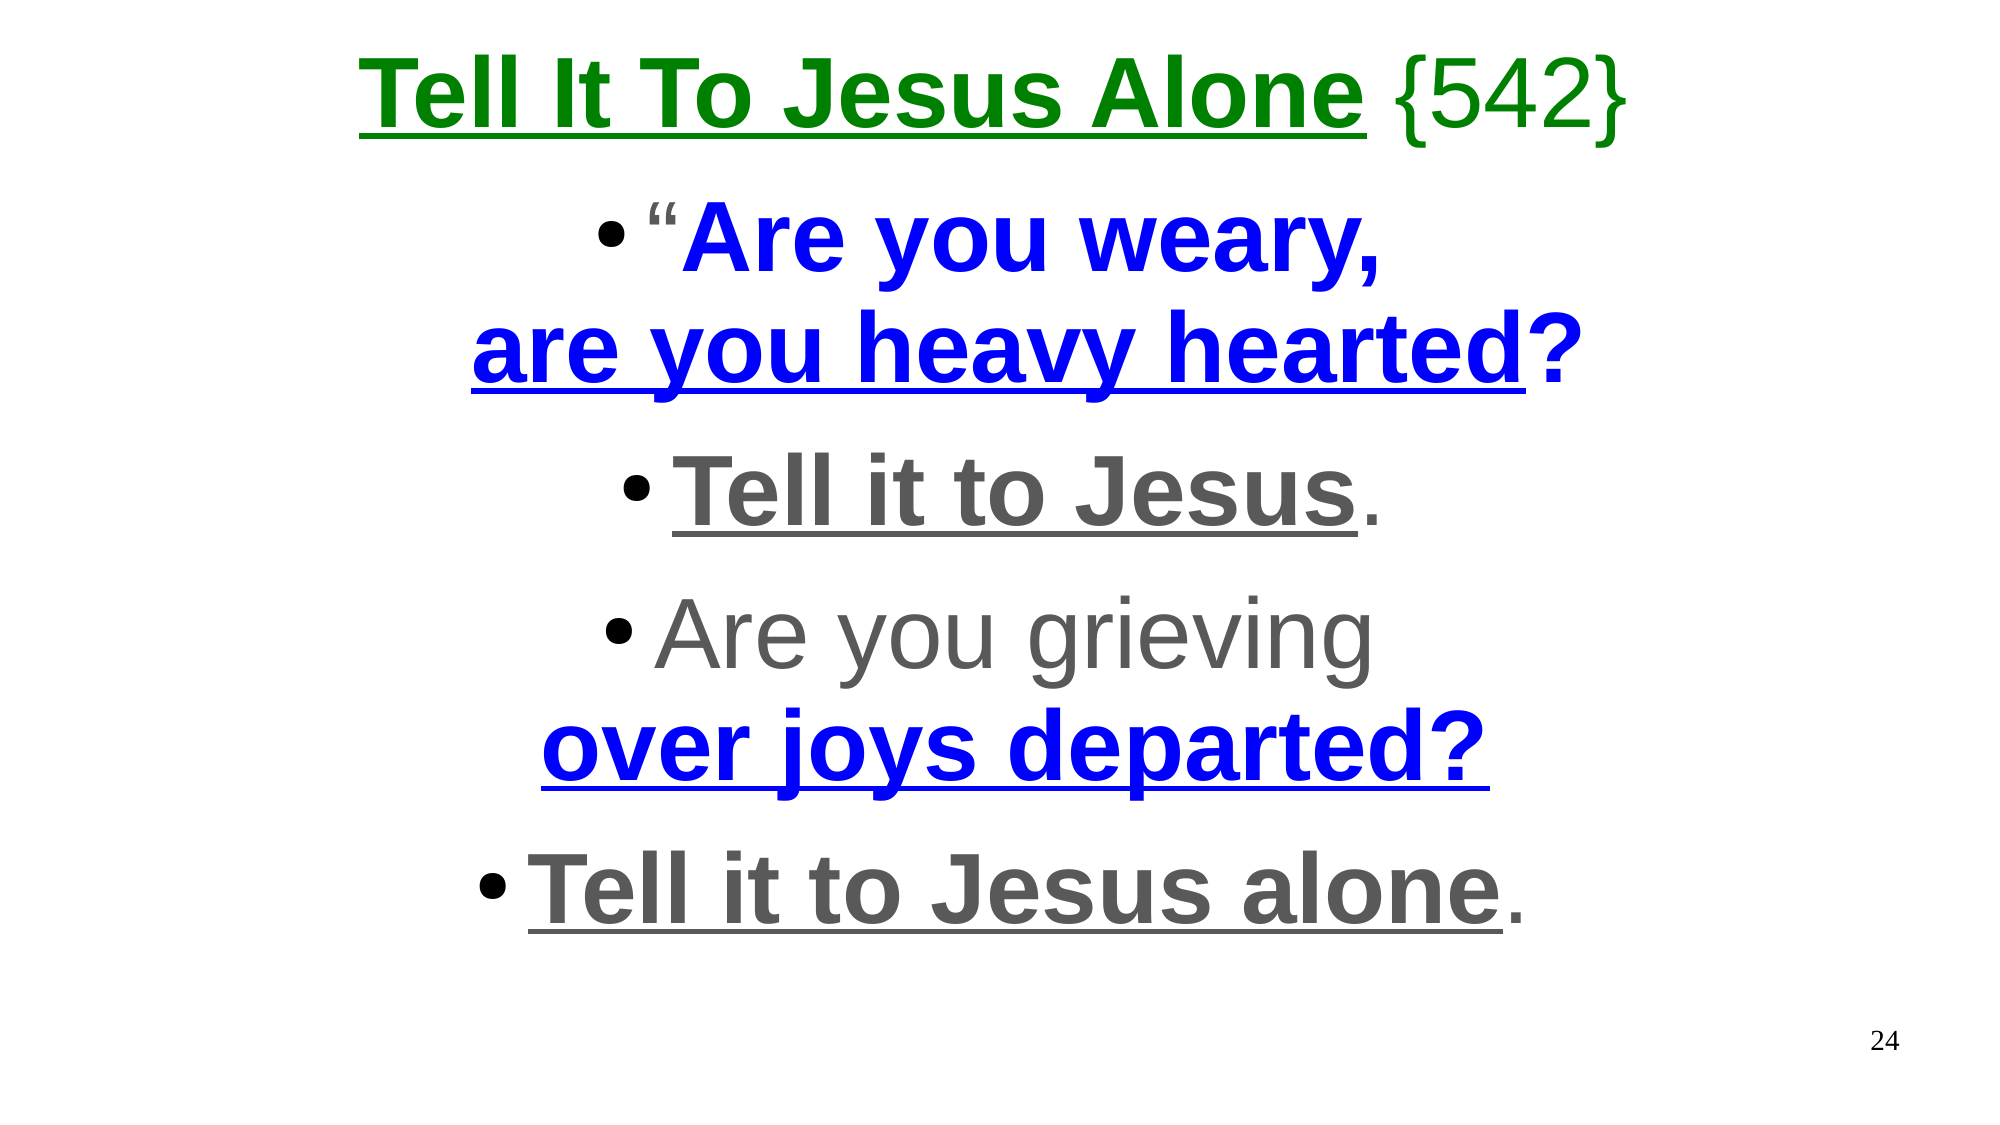

# Tell It To Jesus Alone {542}
“Are you weary,
are you heavy hearted?
Tell it to Jesus.
Are you grieving
over joys departed?
Tell it to Jesus alone.
24